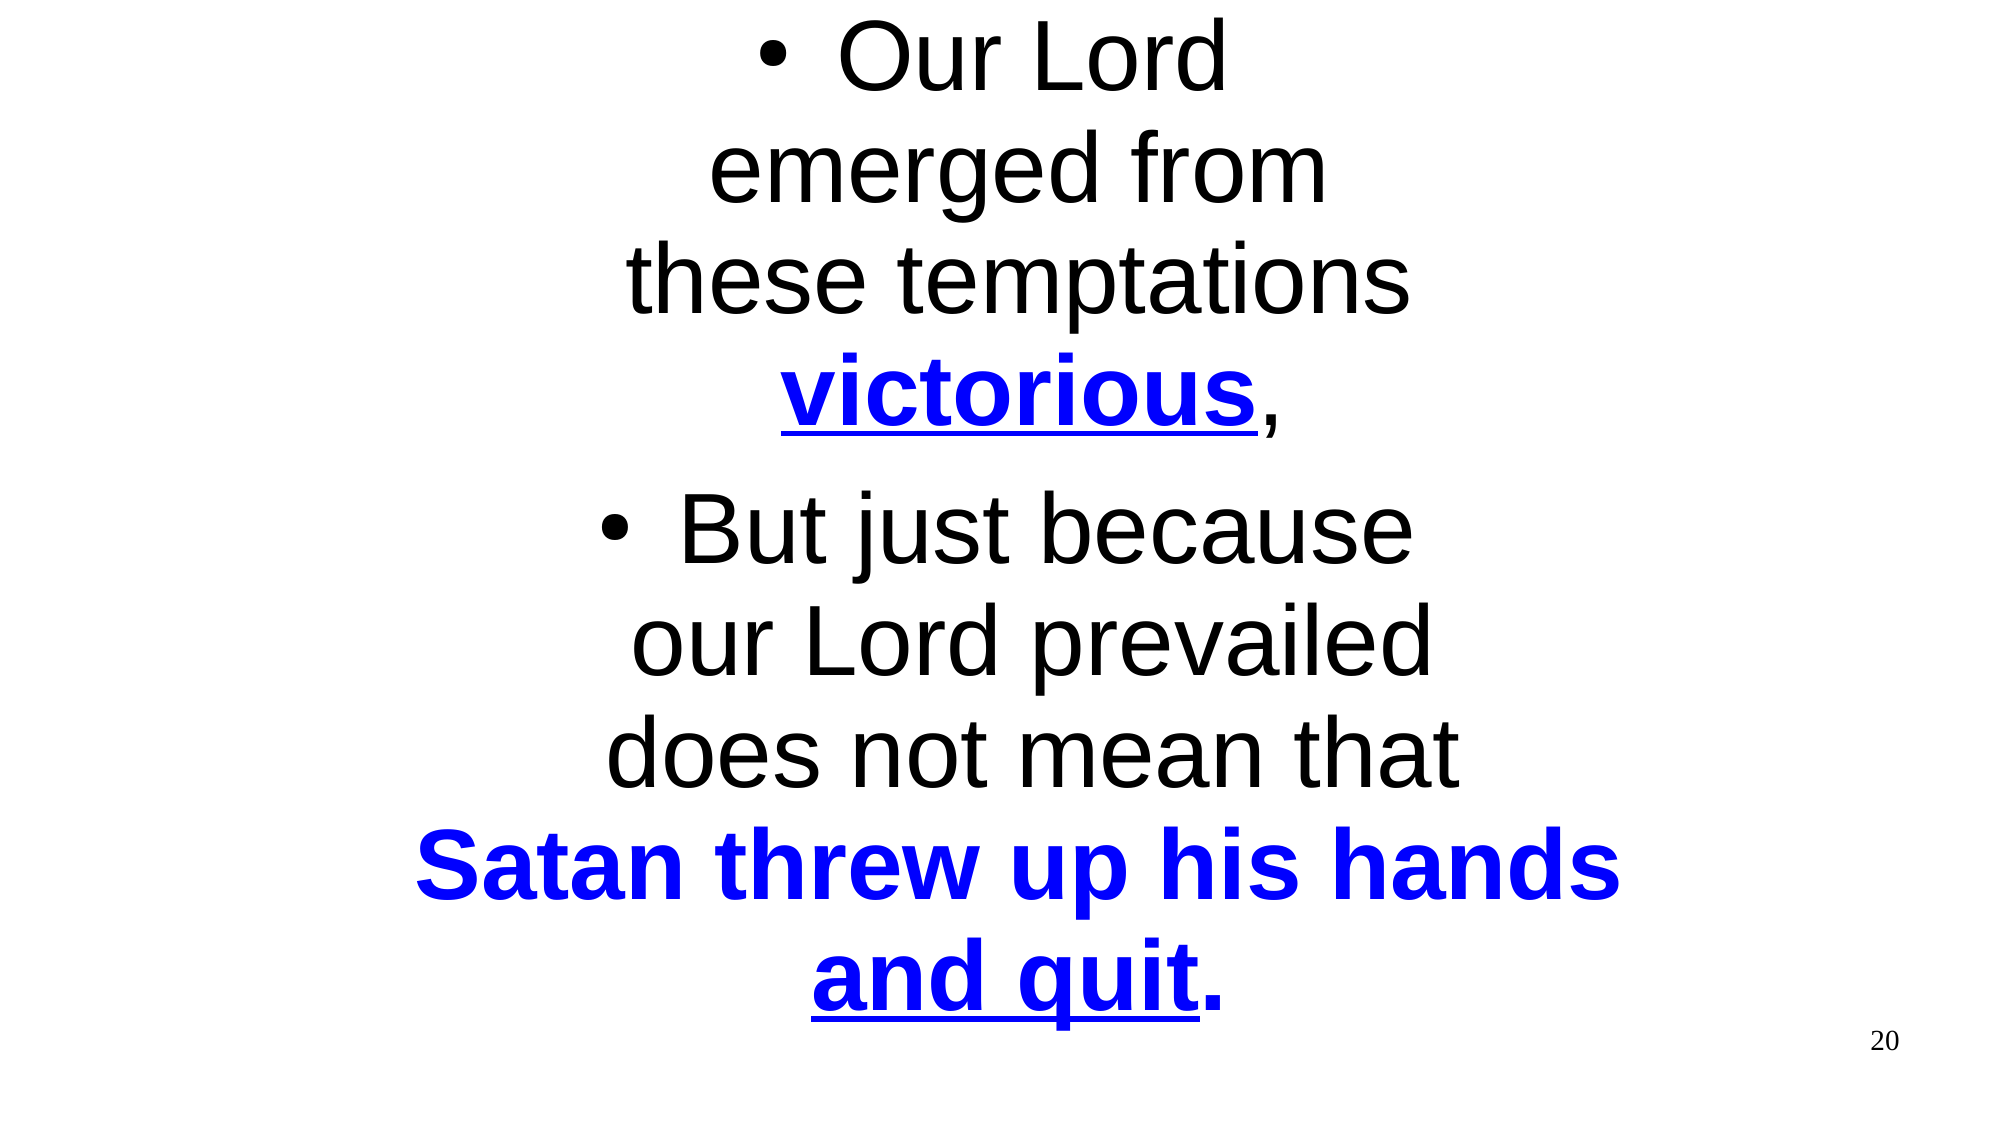

# Our Lord emerged from these temptations victorious,
 But just because
our Lord prevailed
 does not mean that
Satan threw up his hands
and quit.
20